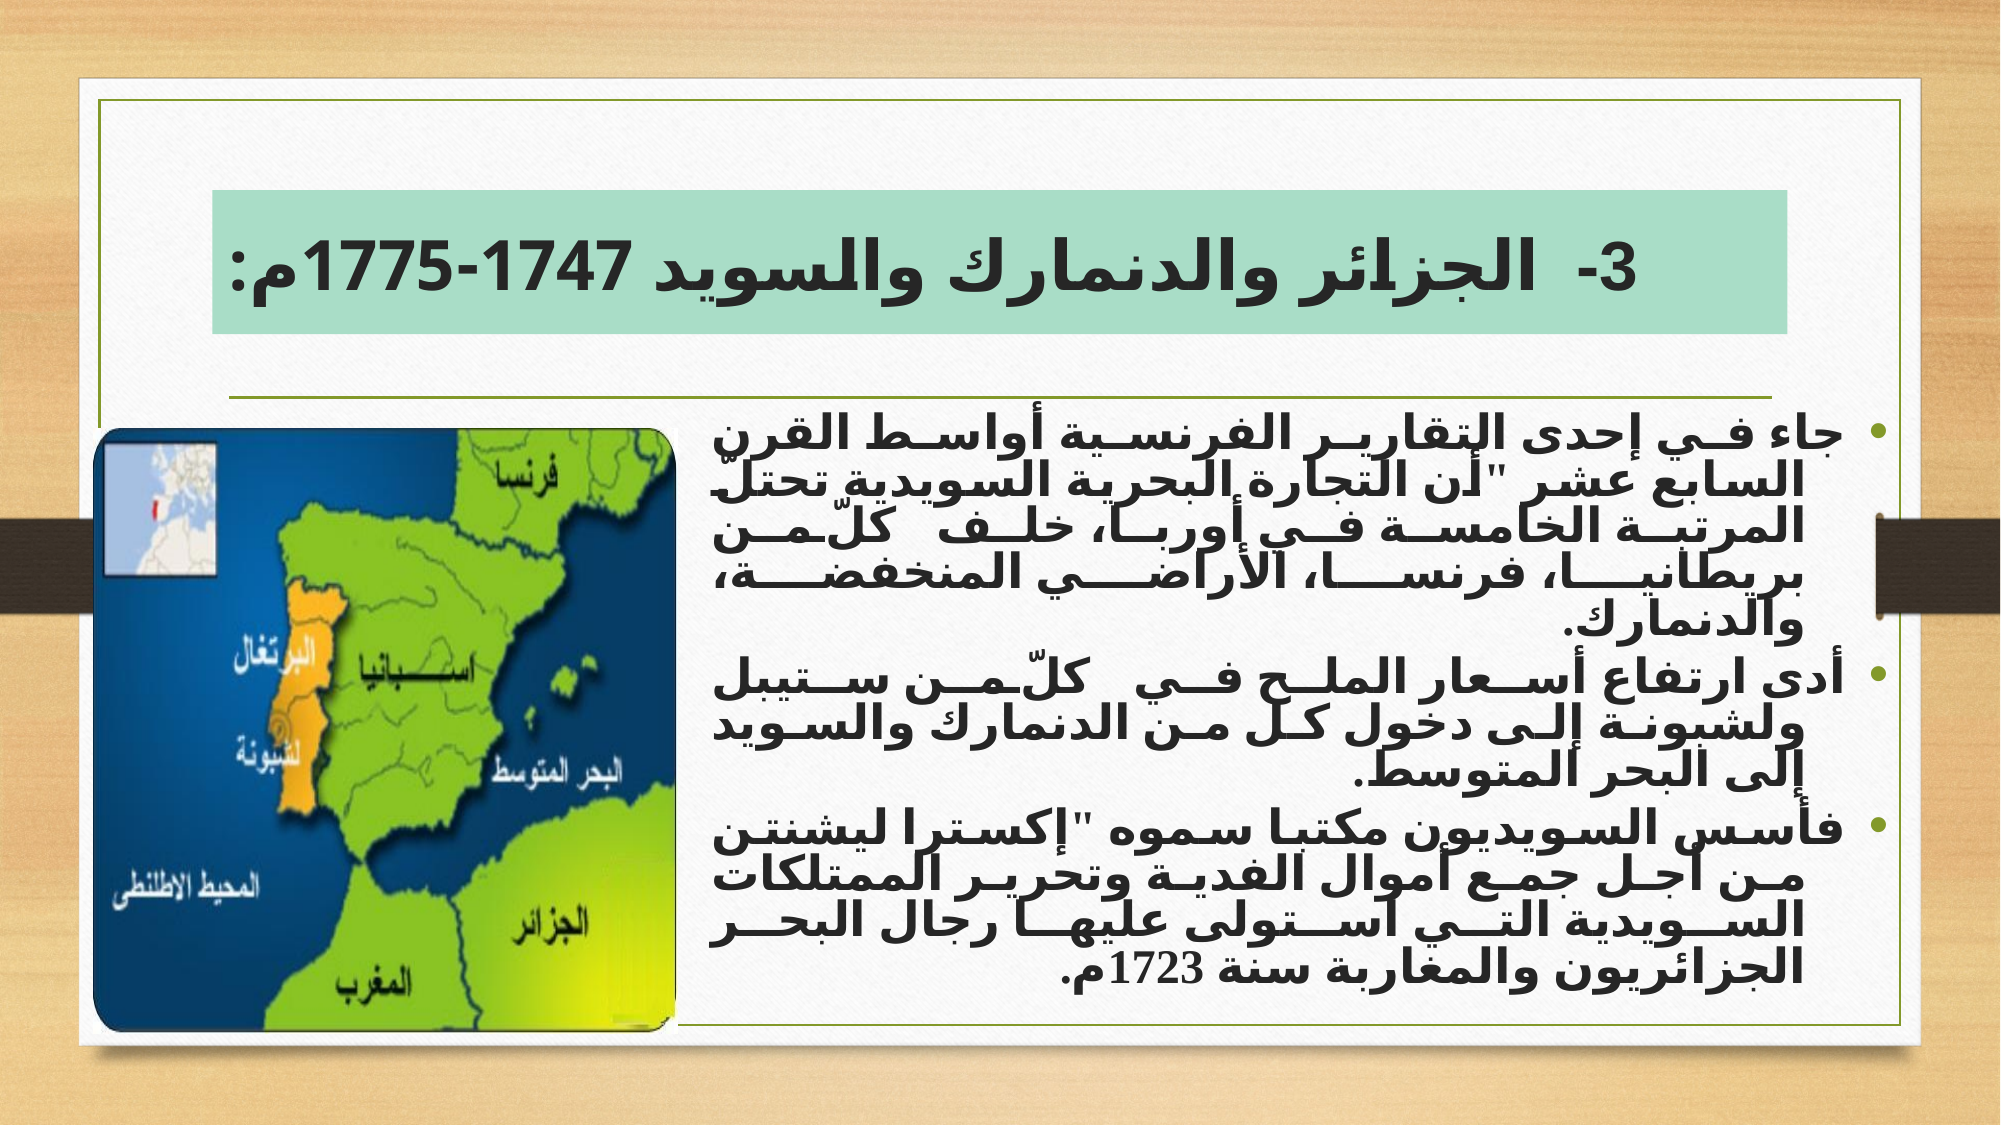

# 3- الجزائر والدنمارك والسويد 1747-1775م:
جاء في إحدى التقارير الفرنسية أواسط القرن السابع عشر "أن التجارة البحرية السويدية تحتلّ المرتبة الخامسة في أوربا، خلف كلّ من بريطانيا، فرنسا، الأراضي المنخفضة، والدنمارك.
أدى ارتفاع أسعار الملح في كلّ من ستيبل ولشبونة إلى دخول كل من الدنمارك والسويد إلى البحر المتوسط.
فأسس السويديون مكتبا سموه "إكسترا ليشنتن من أجل جمع أموال الفدية وتحرير الممتلكات السويدية التي استولى عليها رجال البحر الجزائريون والمغاربة سنة 1723م.